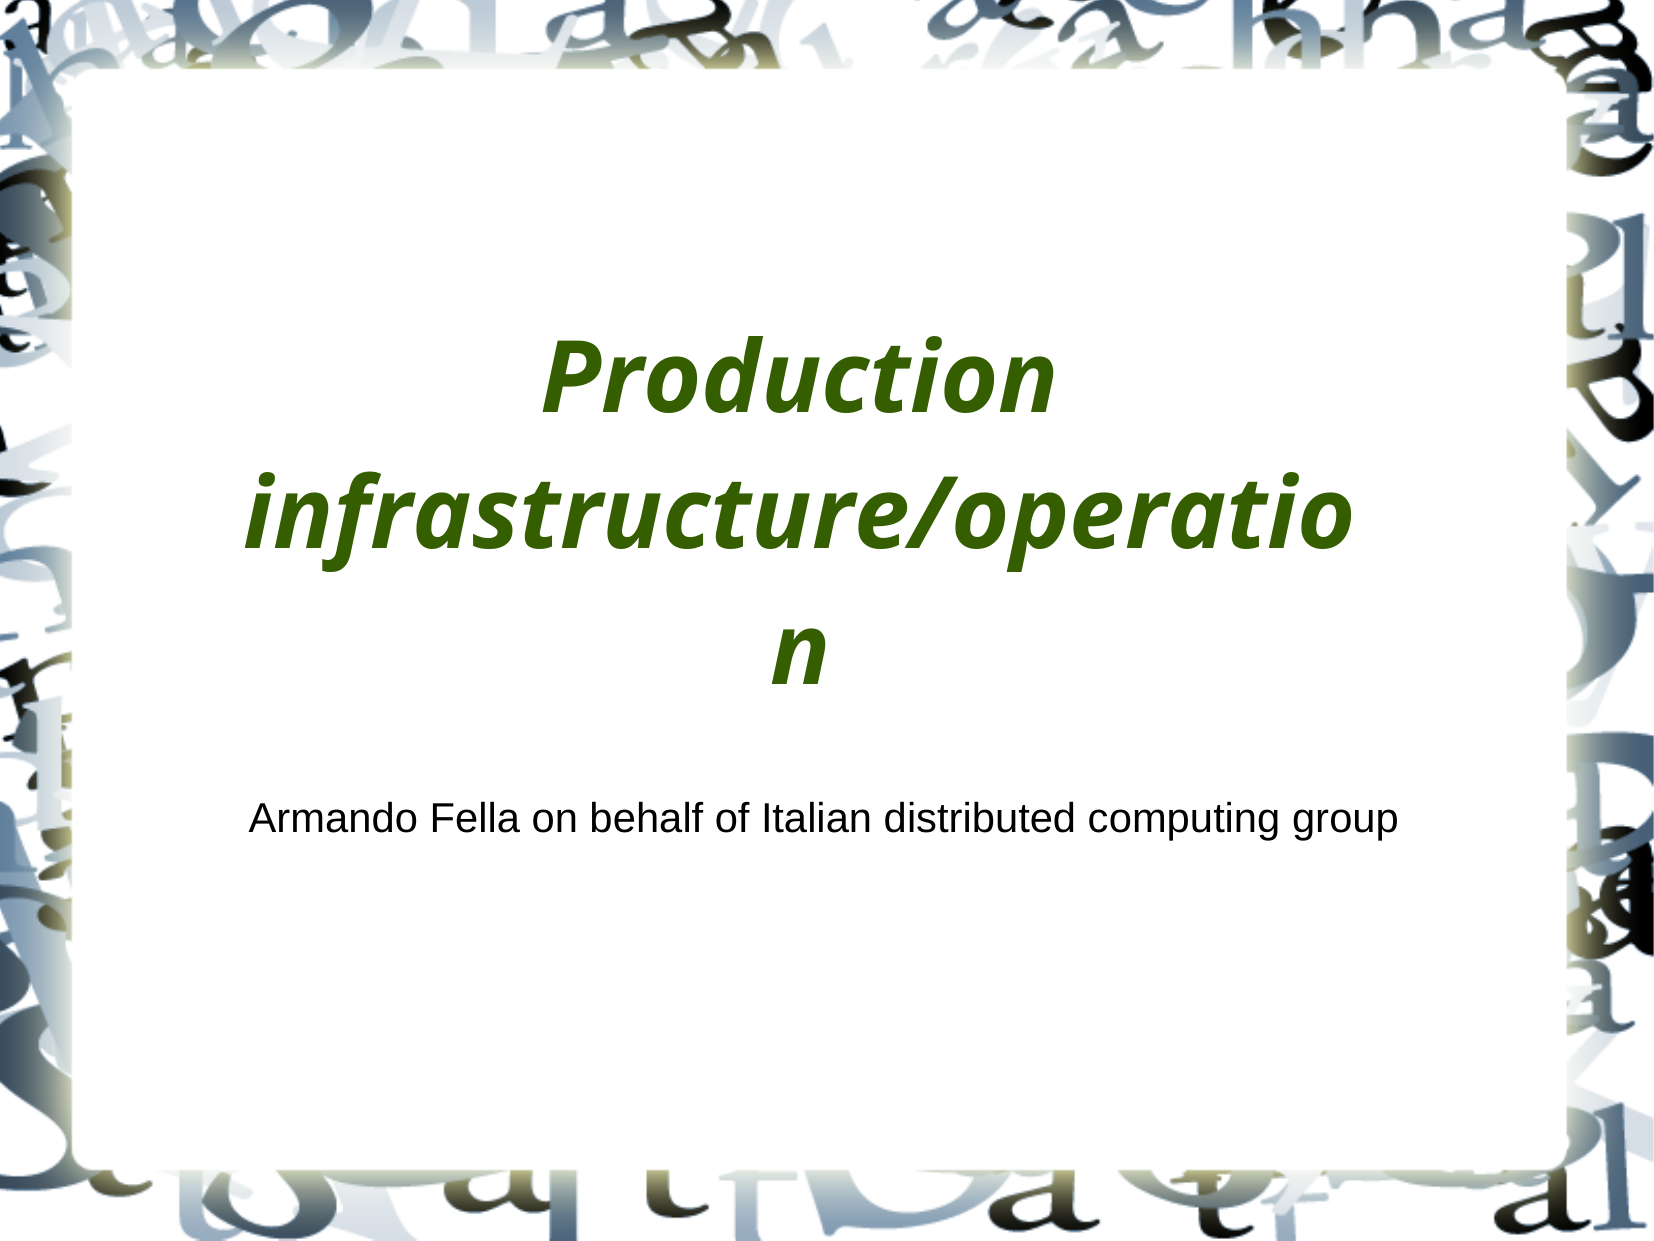

Production infrastructure/operation
Armando Fella on behalf of Italian distributed computing group